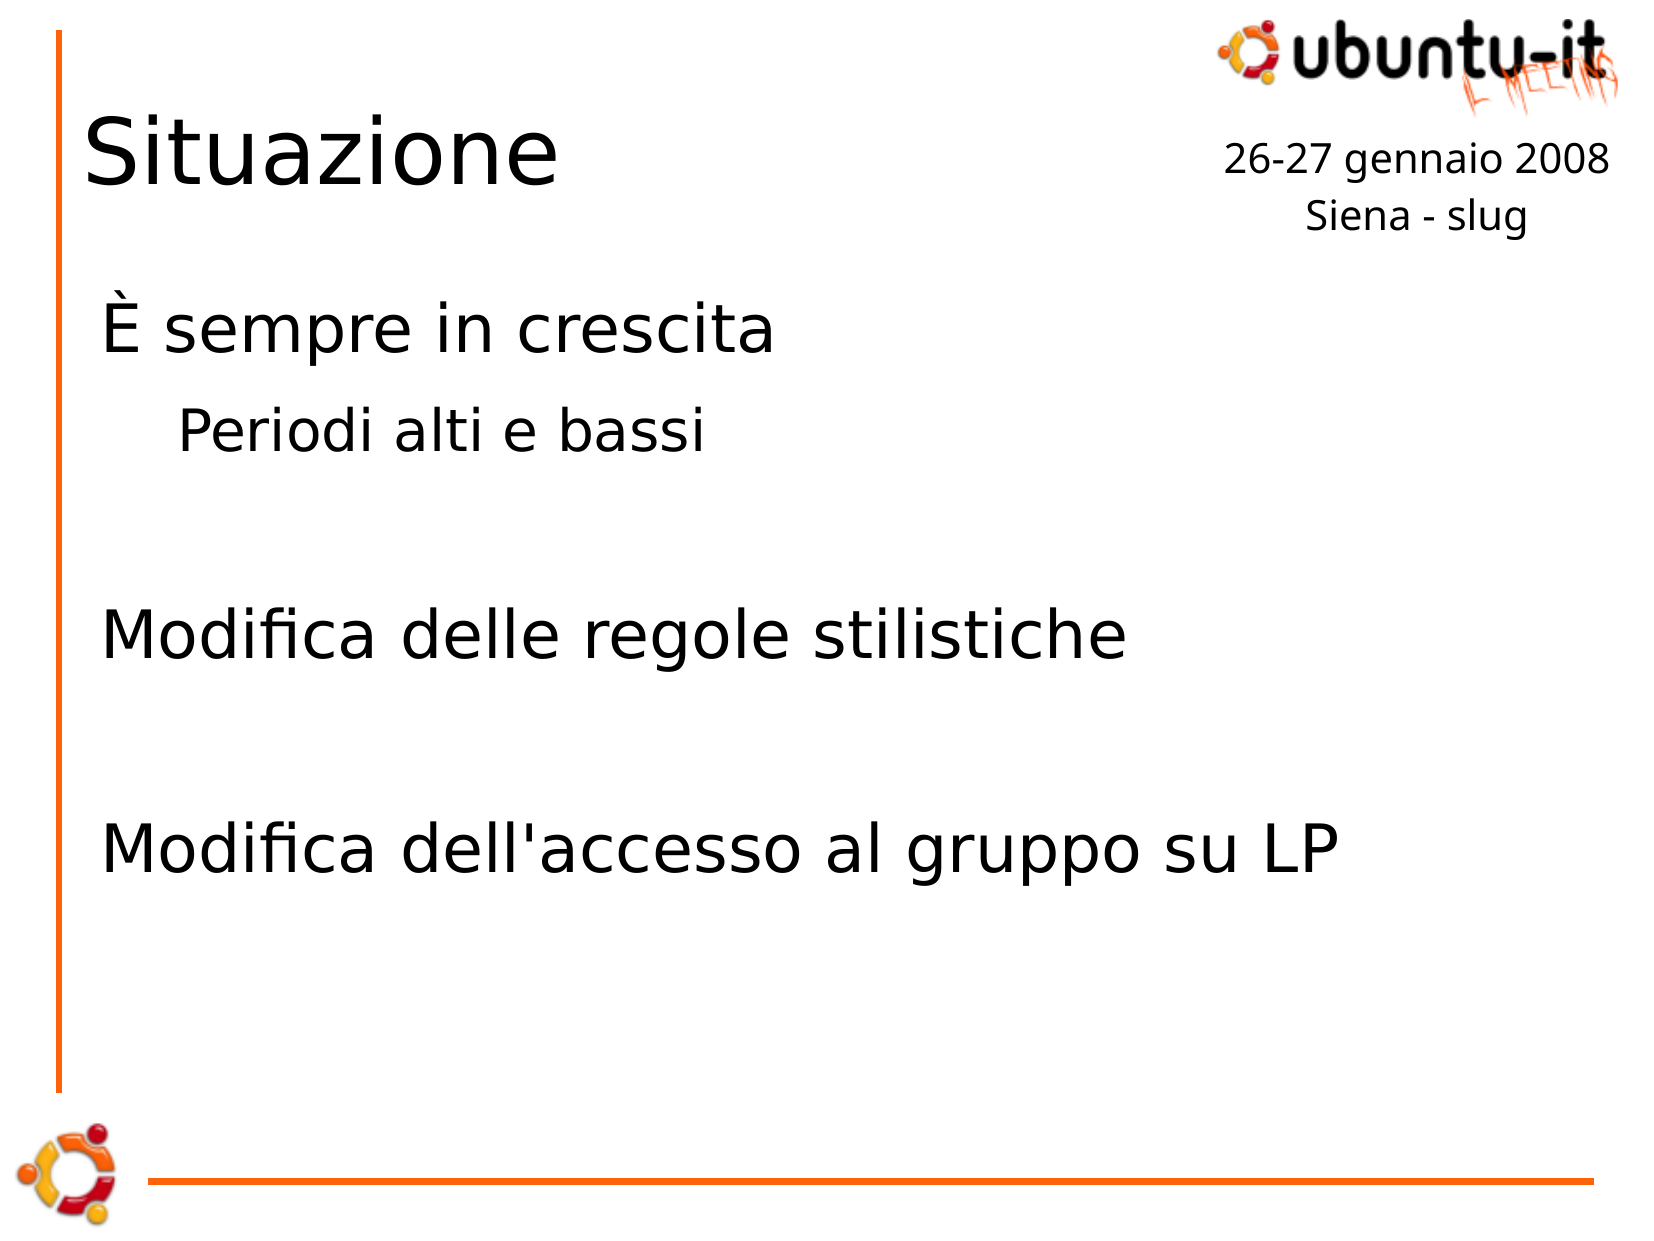

# Situazione
È sempre in crescita
Periodi alti e bassi
Modifica delle regole stilistiche
Modifica dell'accesso al gruppo su LP